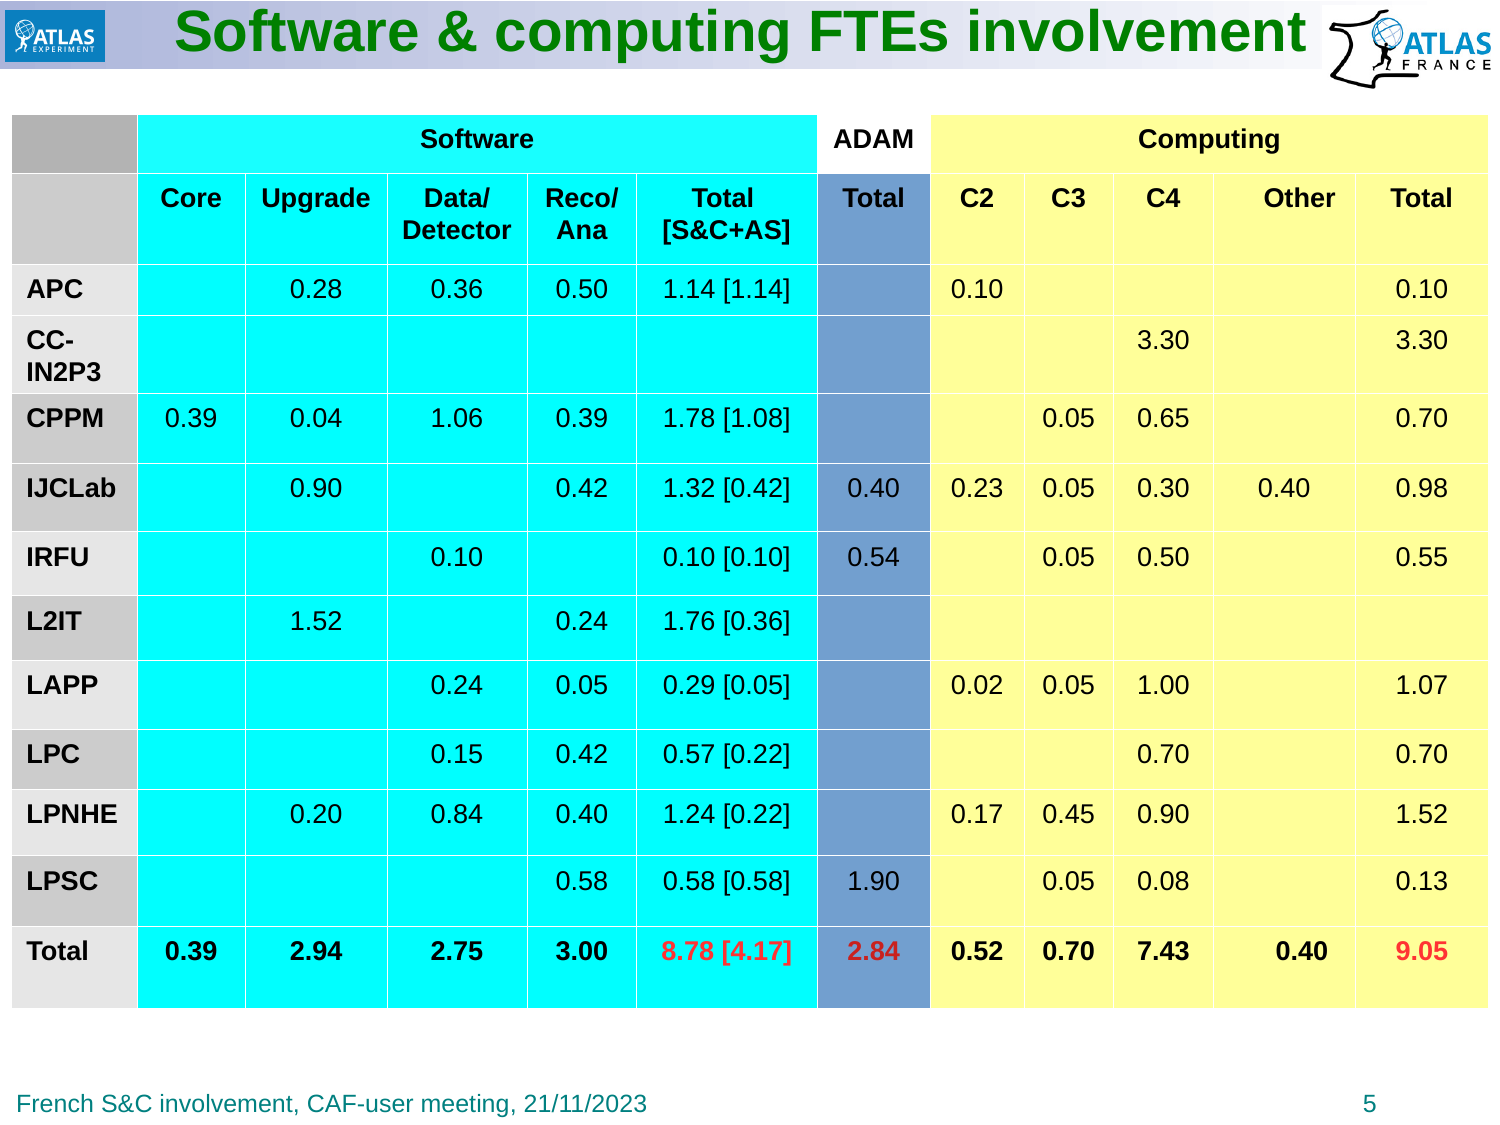

Software & computing FTEs involvement
| | Software | | | | | ADAM | Computing | | | | |
| --- | --- | --- | --- | --- | --- | --- | --- | --- | --- | --- | --- |
| | Core | Upgrade | Data/Detector | Reco/ Ana | Total [S&C+AS] | Total | C2 | C3 | C4 | Other | Total |
| APC | | 0.28 | 0.36 | 0.50 | 1.14 [1.14] | | 0.10 | | | | 0.10 |
| CC-IN2P3 | | | | | | | | | 3.30 | | 3.30 |
| CPPM | 0.39 | 0.04 | 1.06 | 0.39 | 1.78 [1.08] | | | 0.05 | 0.65 | | 0.70 |
| IJCLab | | 0.90 | | 0.42 | 1.32 [0.42] | 0.40 | 0.23 | 0.05 | 0.30 | 0.40 | 0.98 |
| IRFU | | | 0.10 | | 0.10 [0.10] | 0.54 | | 0.05 | 0.50 | | 0.55 |
| L2IT | | 1.52 | | 0.24 | 1.76 [0.36] | | | | | | |
| LAPP | | | 0.24 | 0.05 | 0.29 [0.05] | | 0.02 | 0.05 | 1.00 | | 1.07 |
| LPC | | | 0.15 | 0.42 | 0.57 [0.22] | | | | 0.70 | | 0.70 |
| LPNHE | | 0.20 | 0.84 | 0.40 | 1.24 [0.22] | | 0.17 | 0.45 | 0.90 | | 1.52 |
| LPSC | | | | 0.58 | 0.58 [0.58] | 1.90 | | 0.05 | 0.08 | | 0.13 |
| Total | 0.39 | 2.94 | 2.75 | 3.00 | 8.78 [4.17] | 2.84 | 0.52 | 0.70 | 7.43 | 0.40 | 9.05 |